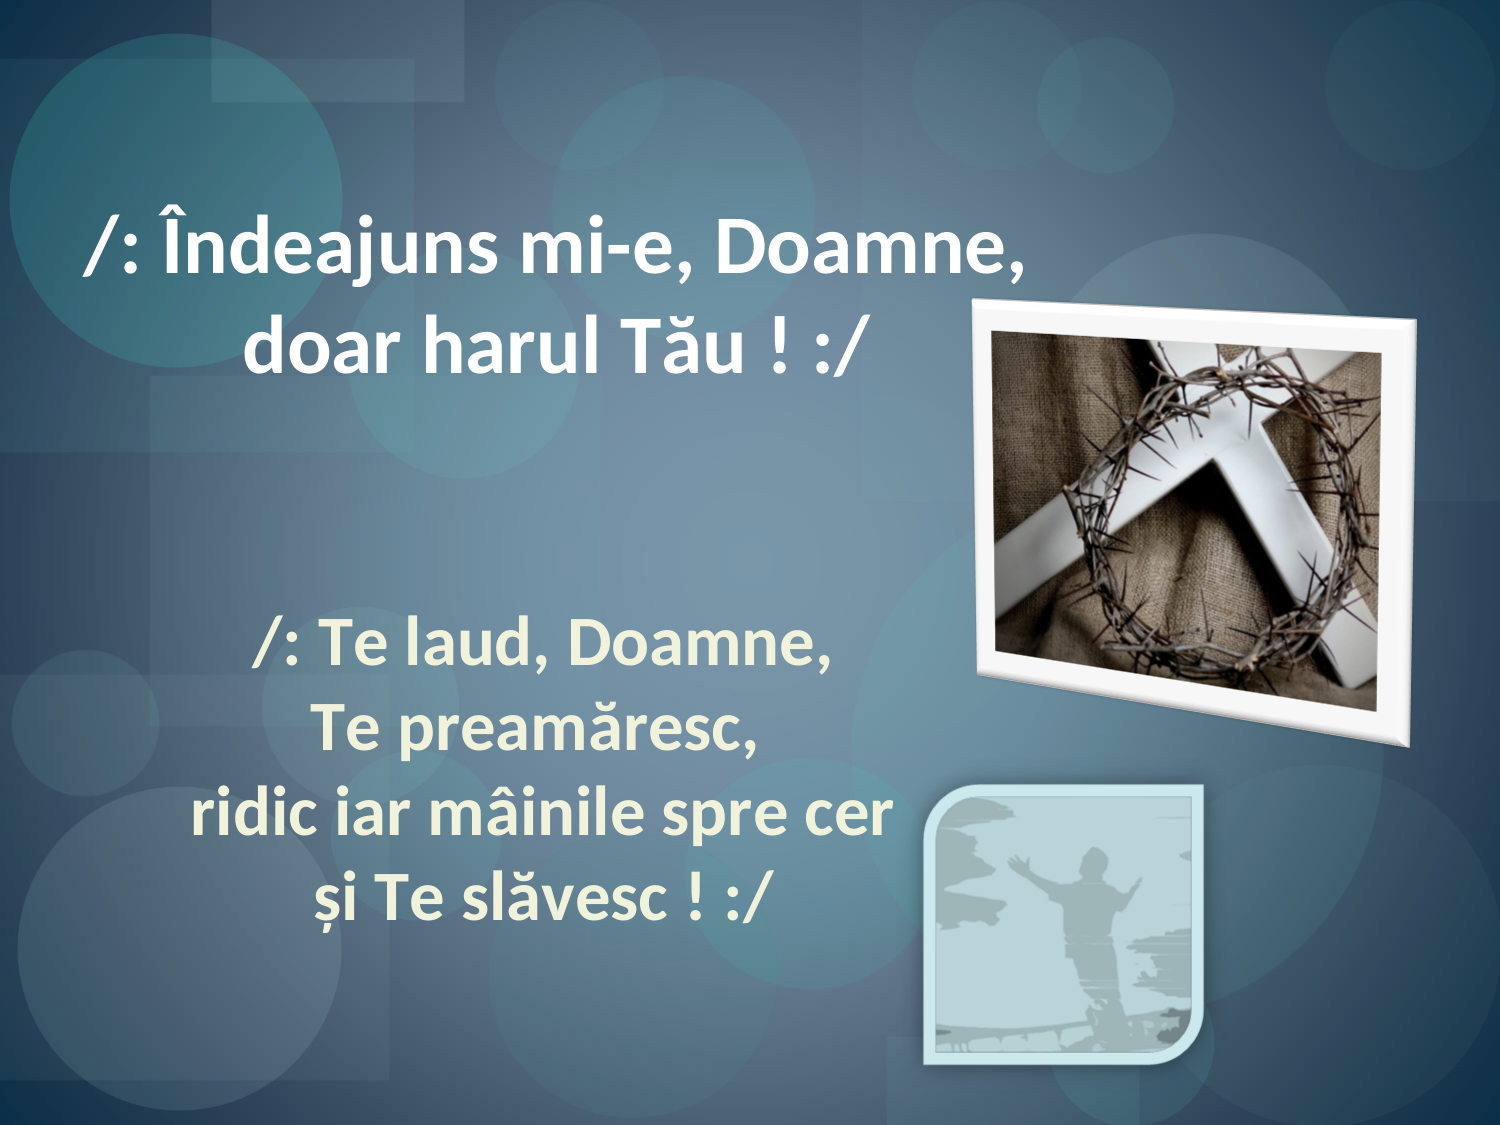

/: Îndeajuns mi-e, Doamne,
doar harul Tău ! :/
/: Te laud, Doamne,
Te preamăresc,
ridic iar mâinile spre cer
şi Te slăvesc ! :/